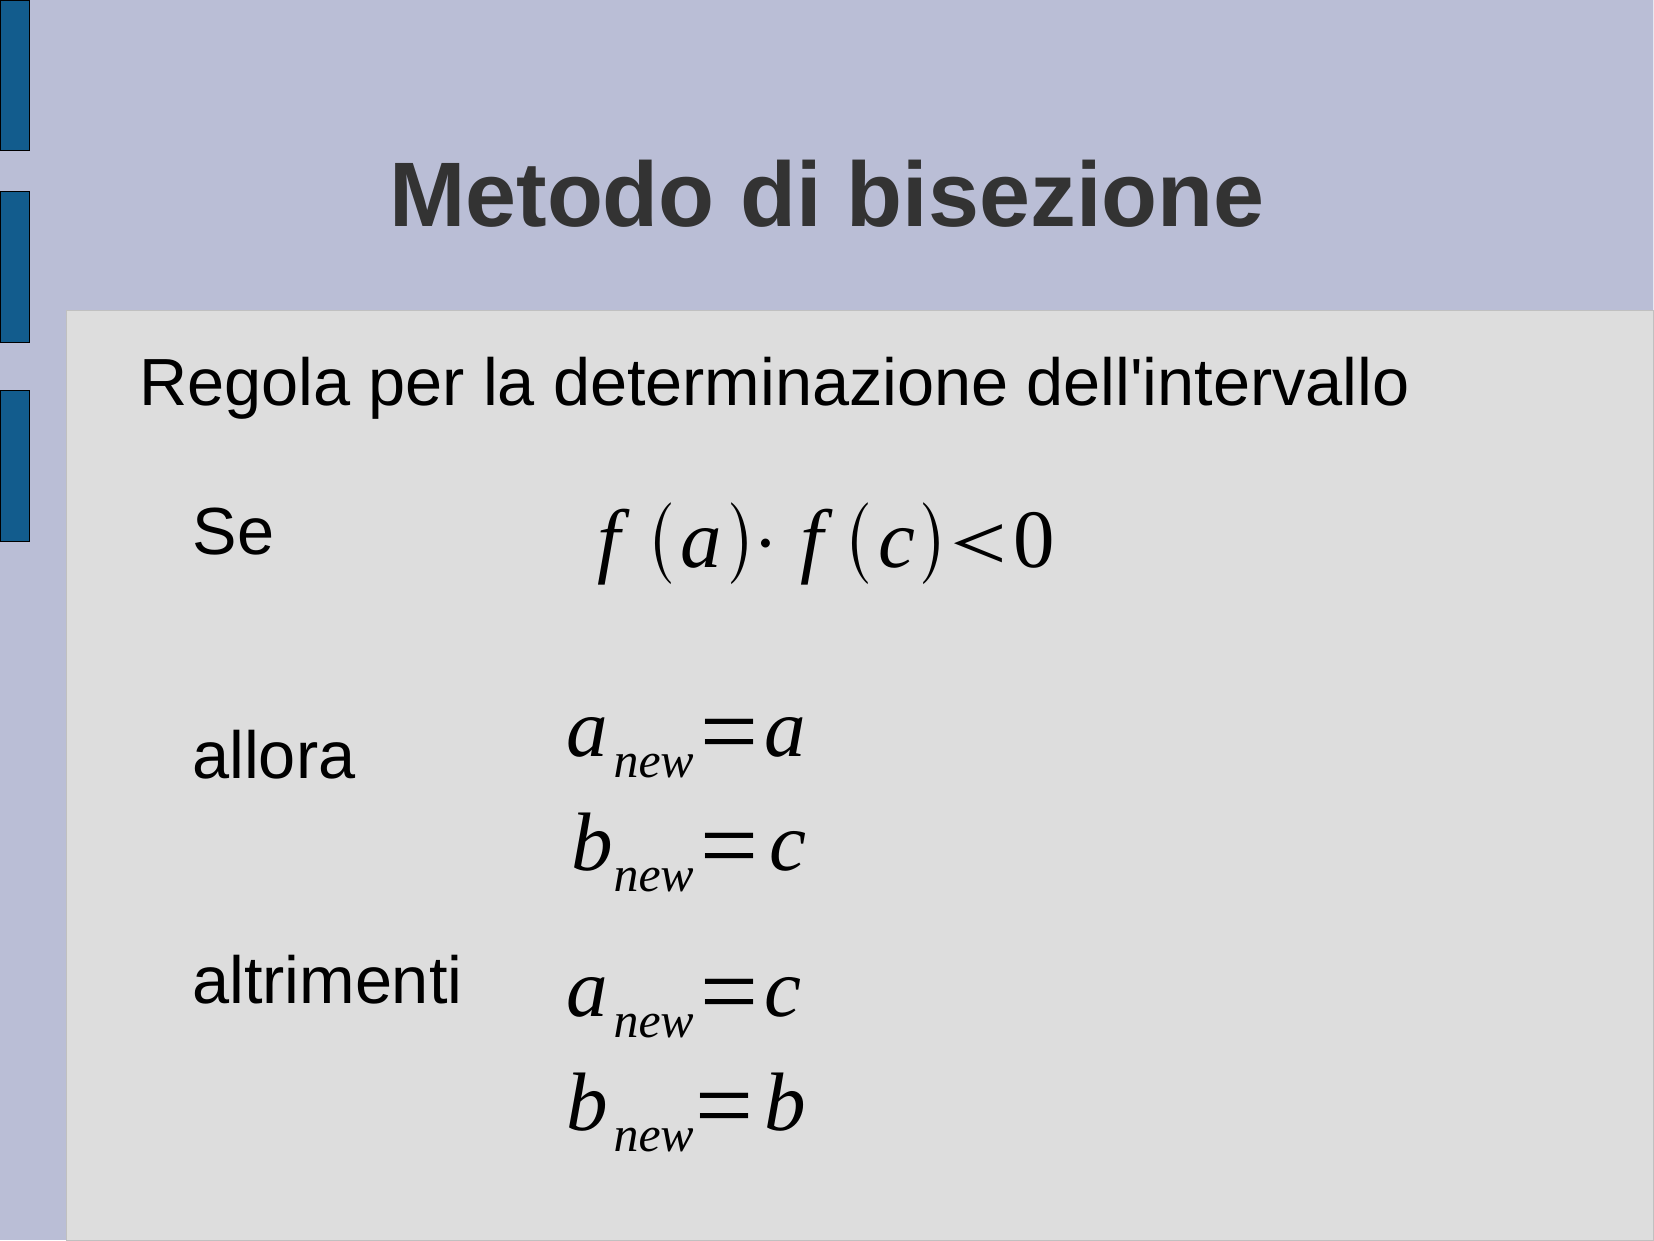

# Metodo di bisezione
Regola per la determinazione dell'intervallo
Se
allora
altrimenti